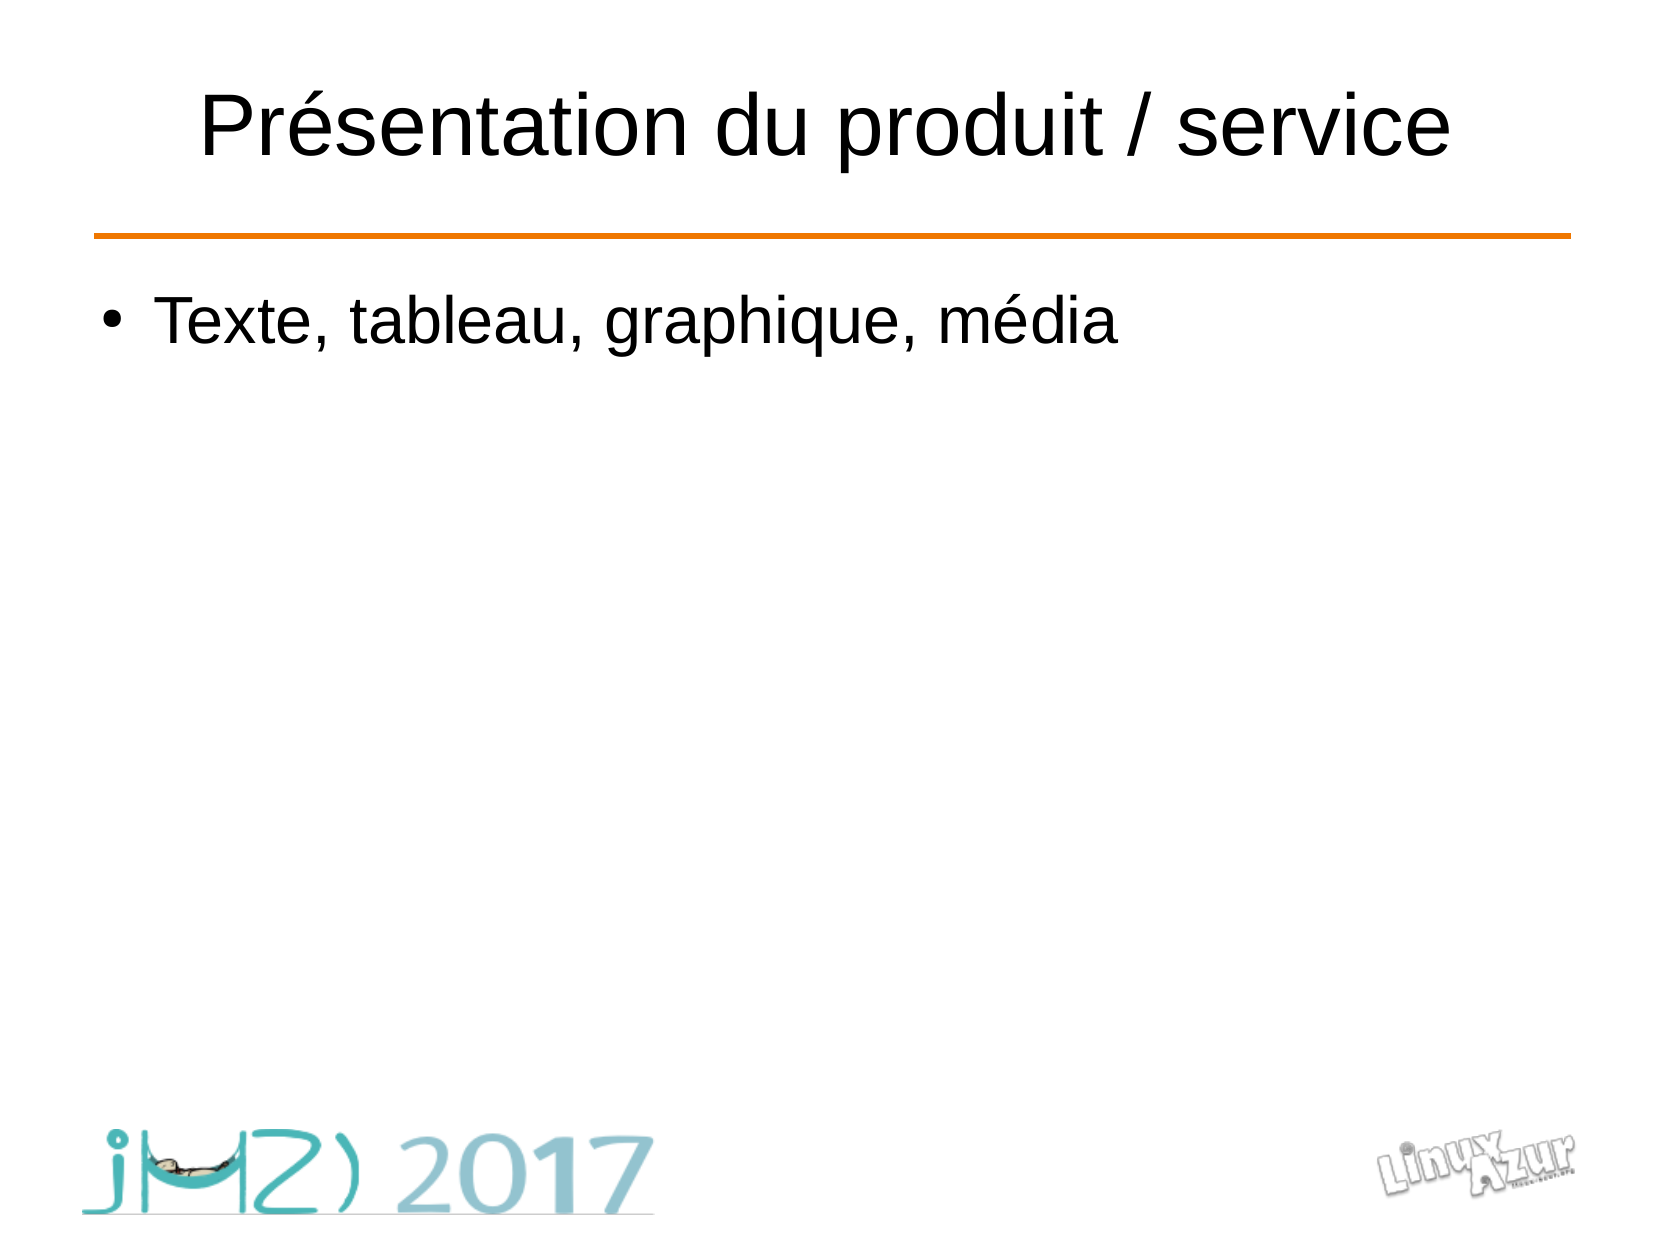

# Présentation du produit / service
Texte, tableau, graphique, média